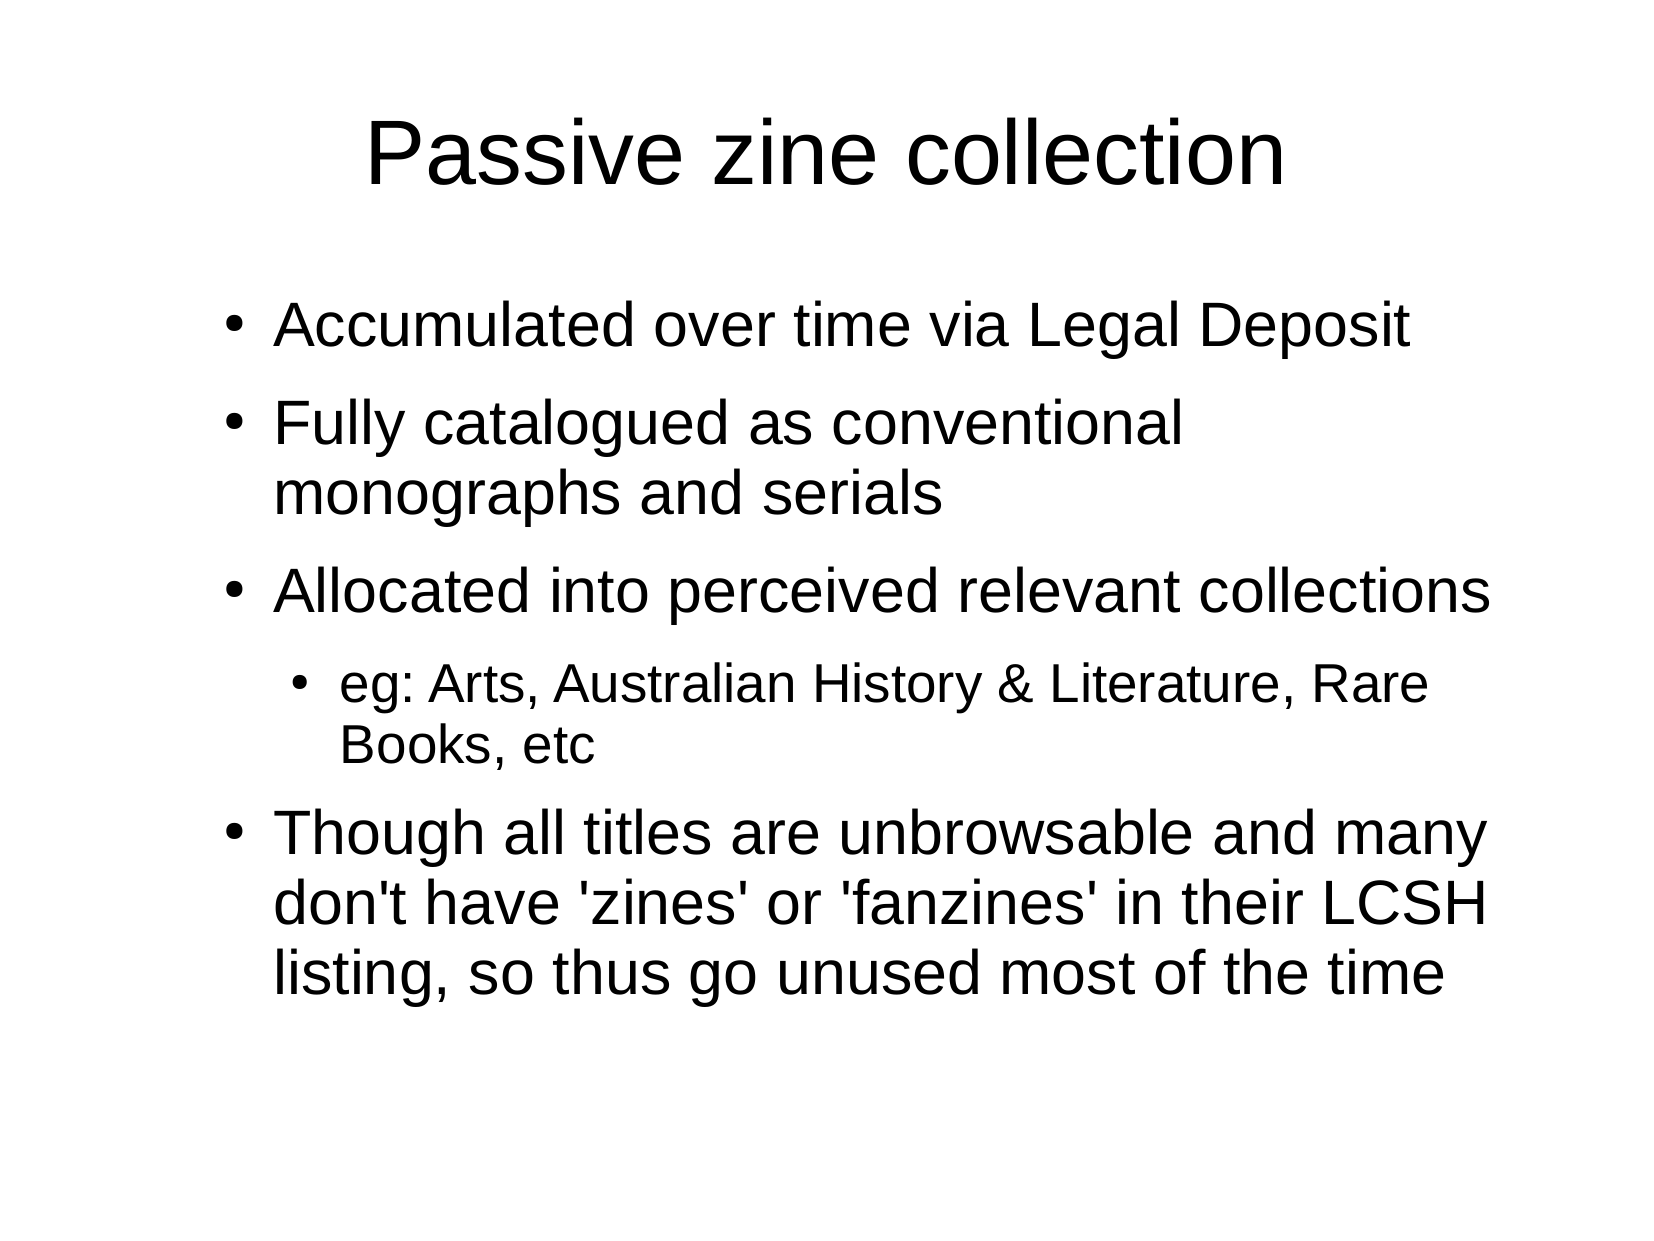

# Passive zine collection
Accumulated over time via Legal Deposit
Fully catalogued as conventional monographs and serials
Allocated into perceived relevant collections
eg: Arts, Australian History & Literature, Rare Books, etc
Though all titles are unbrowsable and many don't have 'zines' or 'fanzines' in their LCSH listing, so thus go unused most of the time